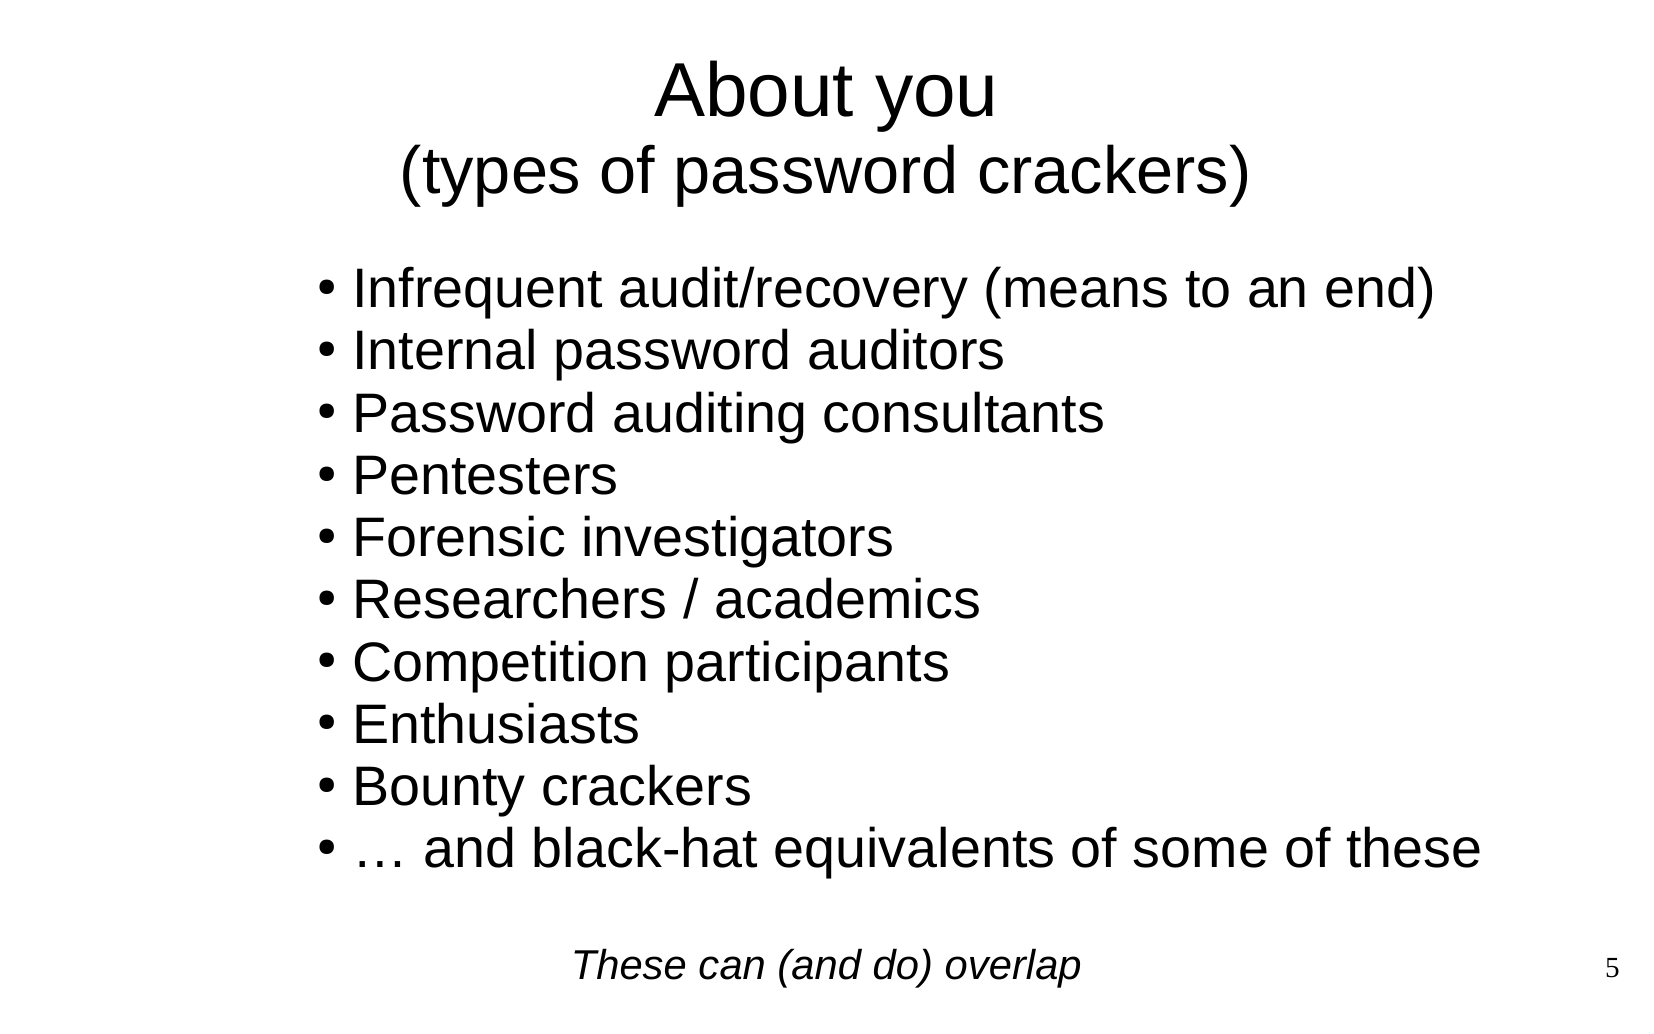

# About you (types of password crackers)
Infrequent audit/recovery (means to an end)
Internal password auditors
Password auditing consultants
Pentesters
Forensic investigators
Researchers / academics
Competition participants
Enthusiasts
Bounty crackers
… and black-hat equivalents of some of these
These can (and do) overlap